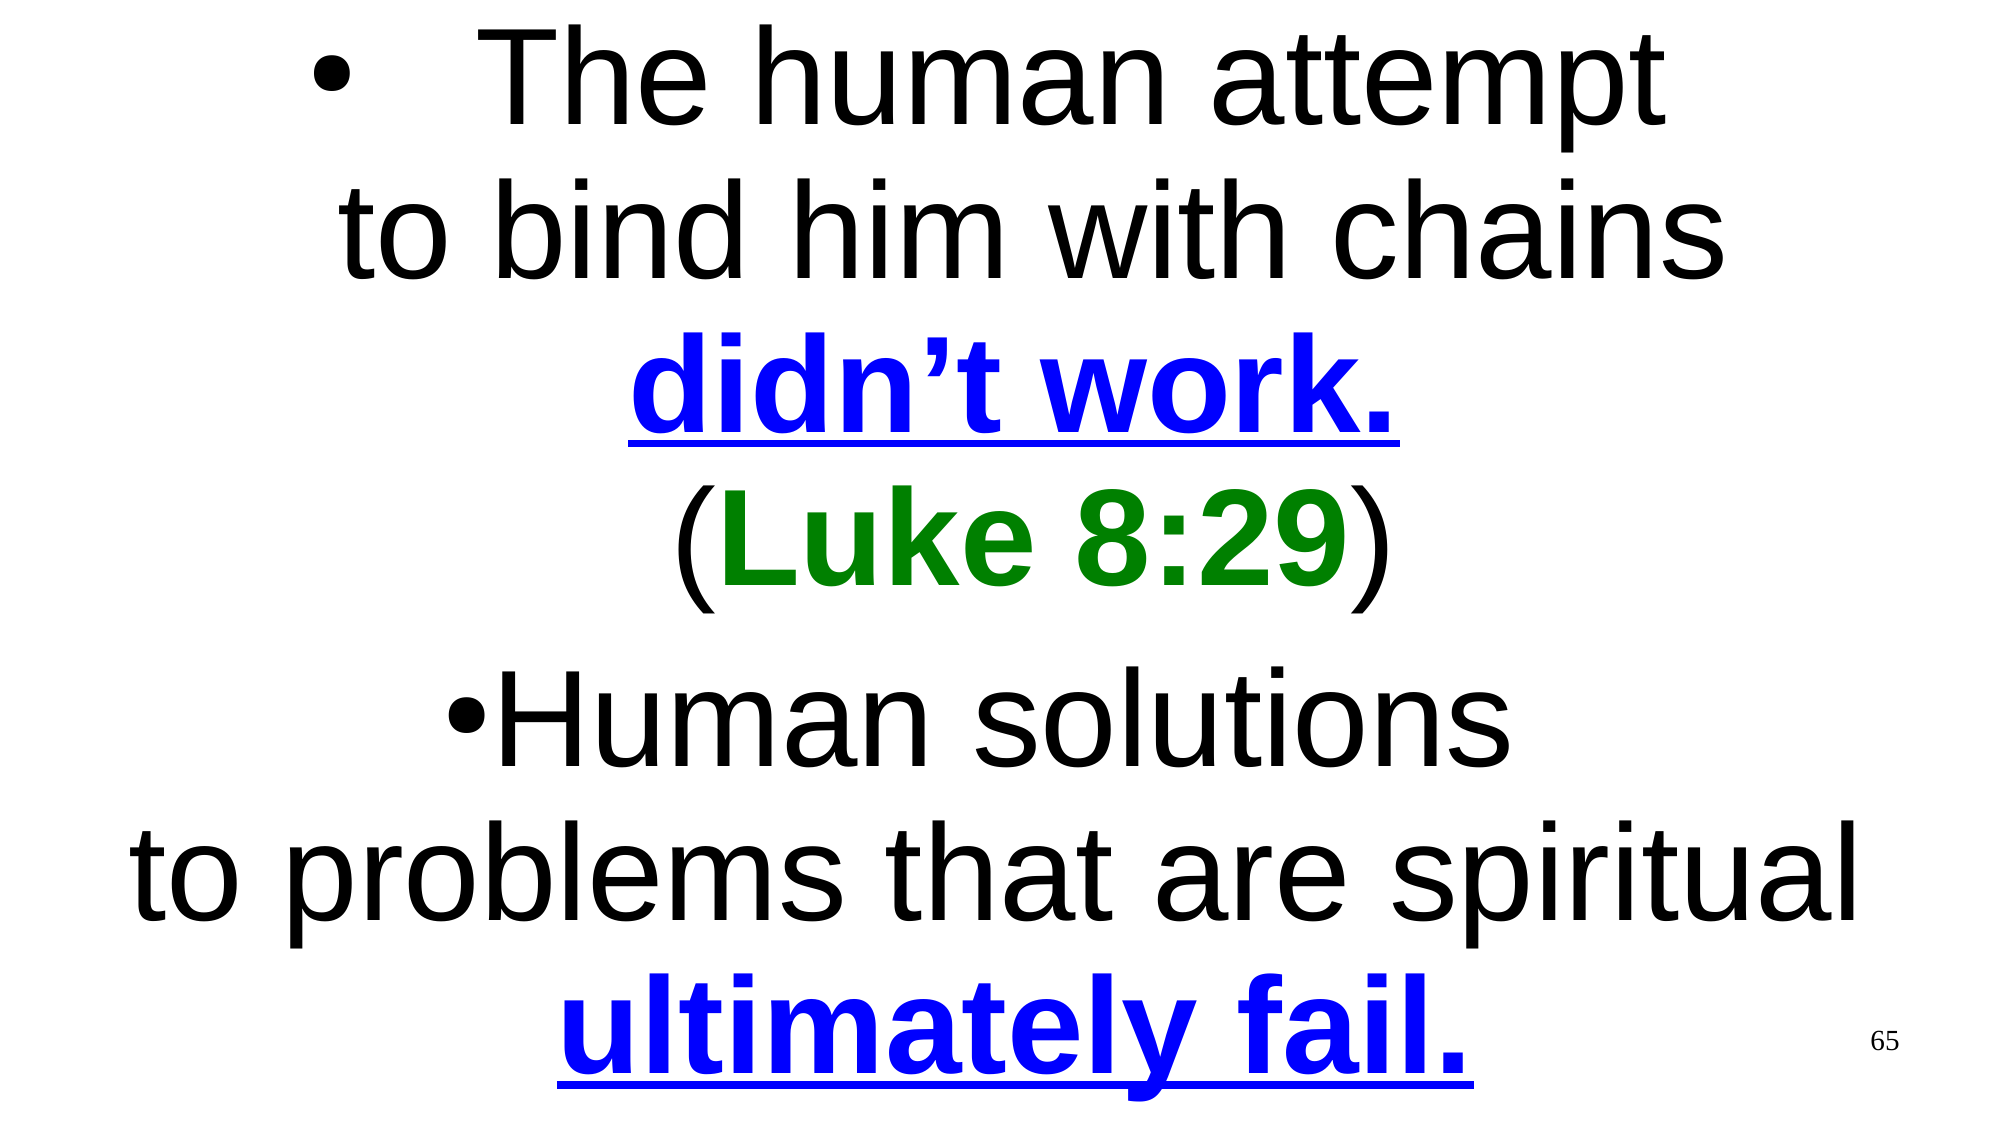

# The human attempt to bind him with chains didn’t work. (Luke 8:29)
Human solutions
to problems that are spiritual
ultimately fail.
65